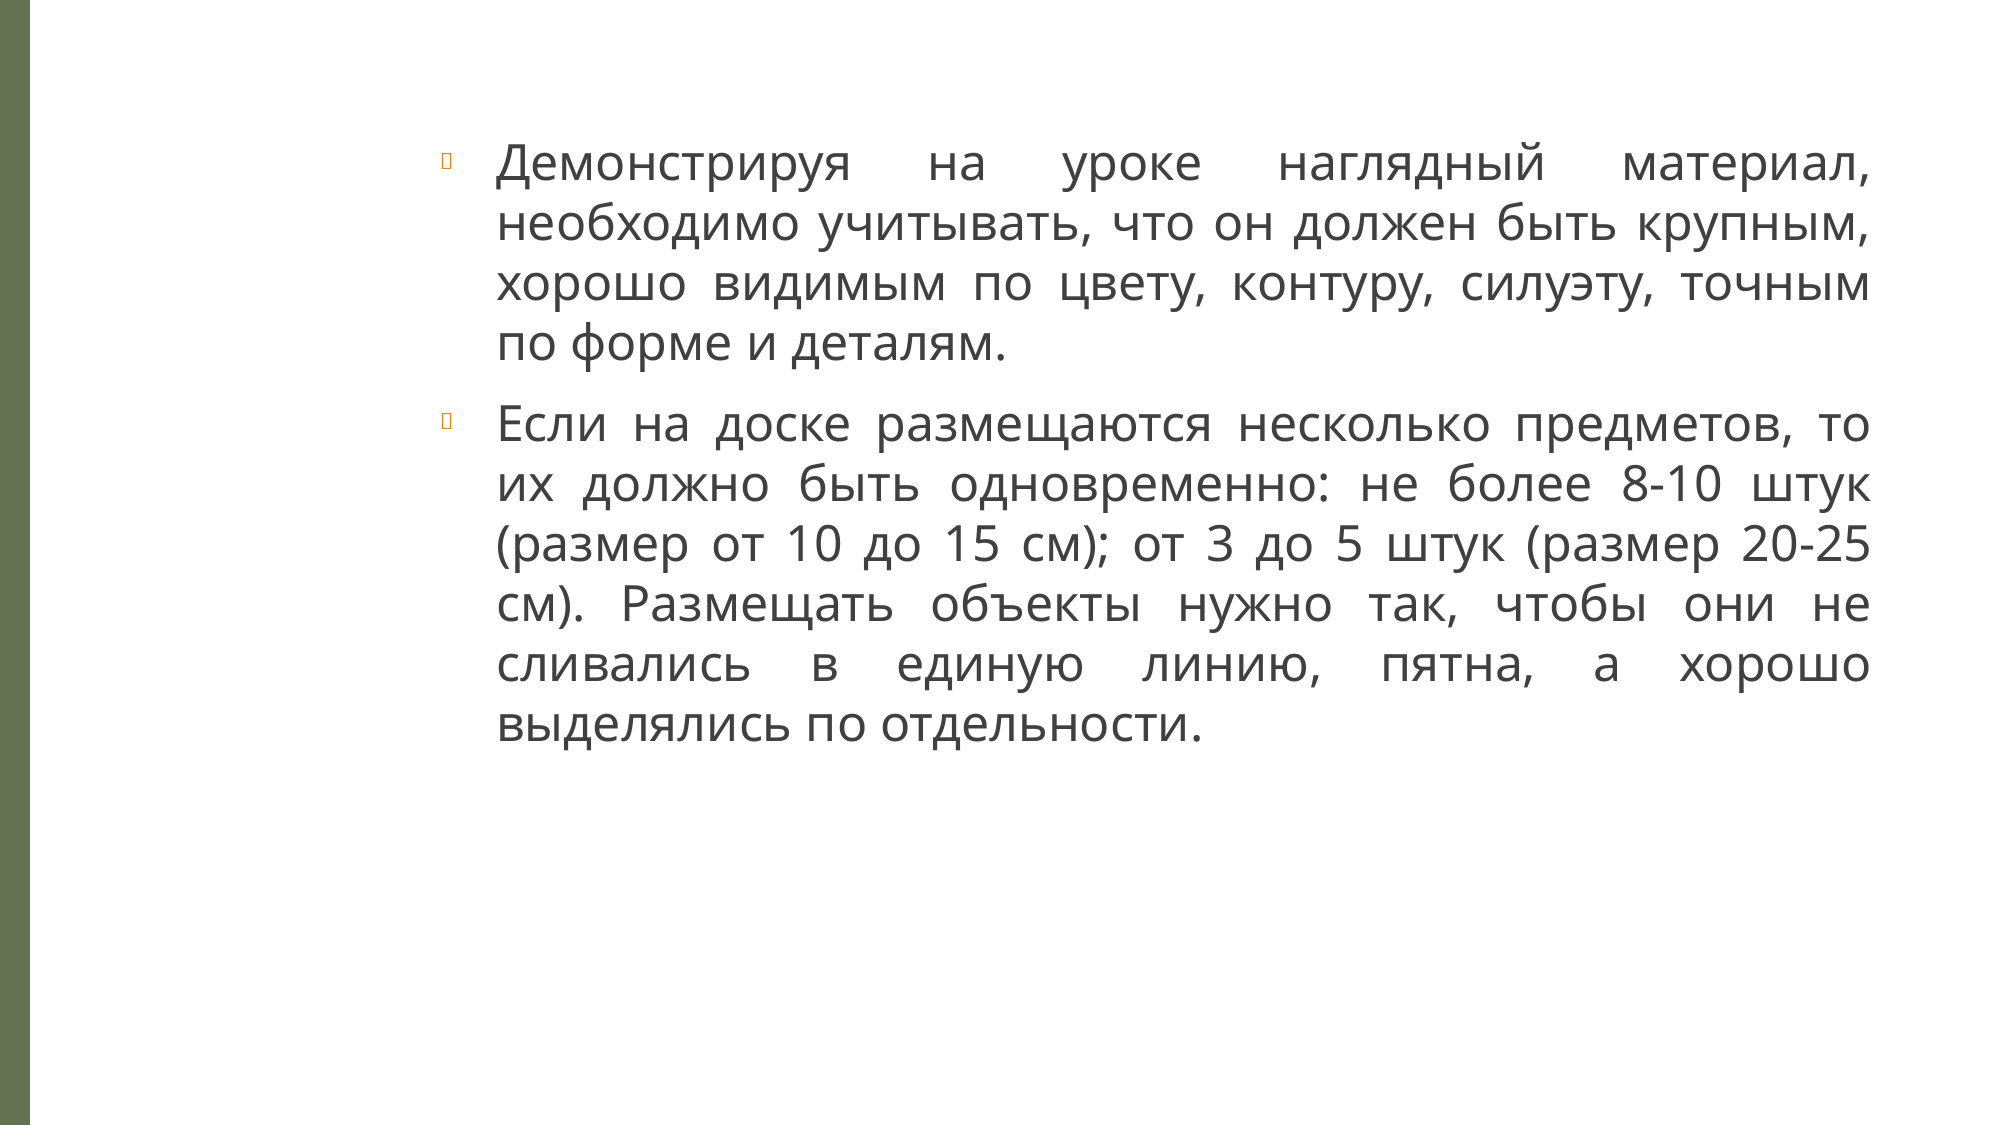

# Демонстрируя на уроке наглядный материал, необходимо учитывать, что он должен быть крупным, хорошо видимым по цвету, контуру, силуэту, точным по форме и деталям.
Если на доске размещаются несколько предметов, то их должно быть одновременно: не более 8-10 штук (размер от 10 до 15 см); от 3 до 5 штук (размер 20-25 см). Размещать объекты нужно так, чтобы они не сливались в единую линию, пятна, а хорошо выделялись по отдельности.